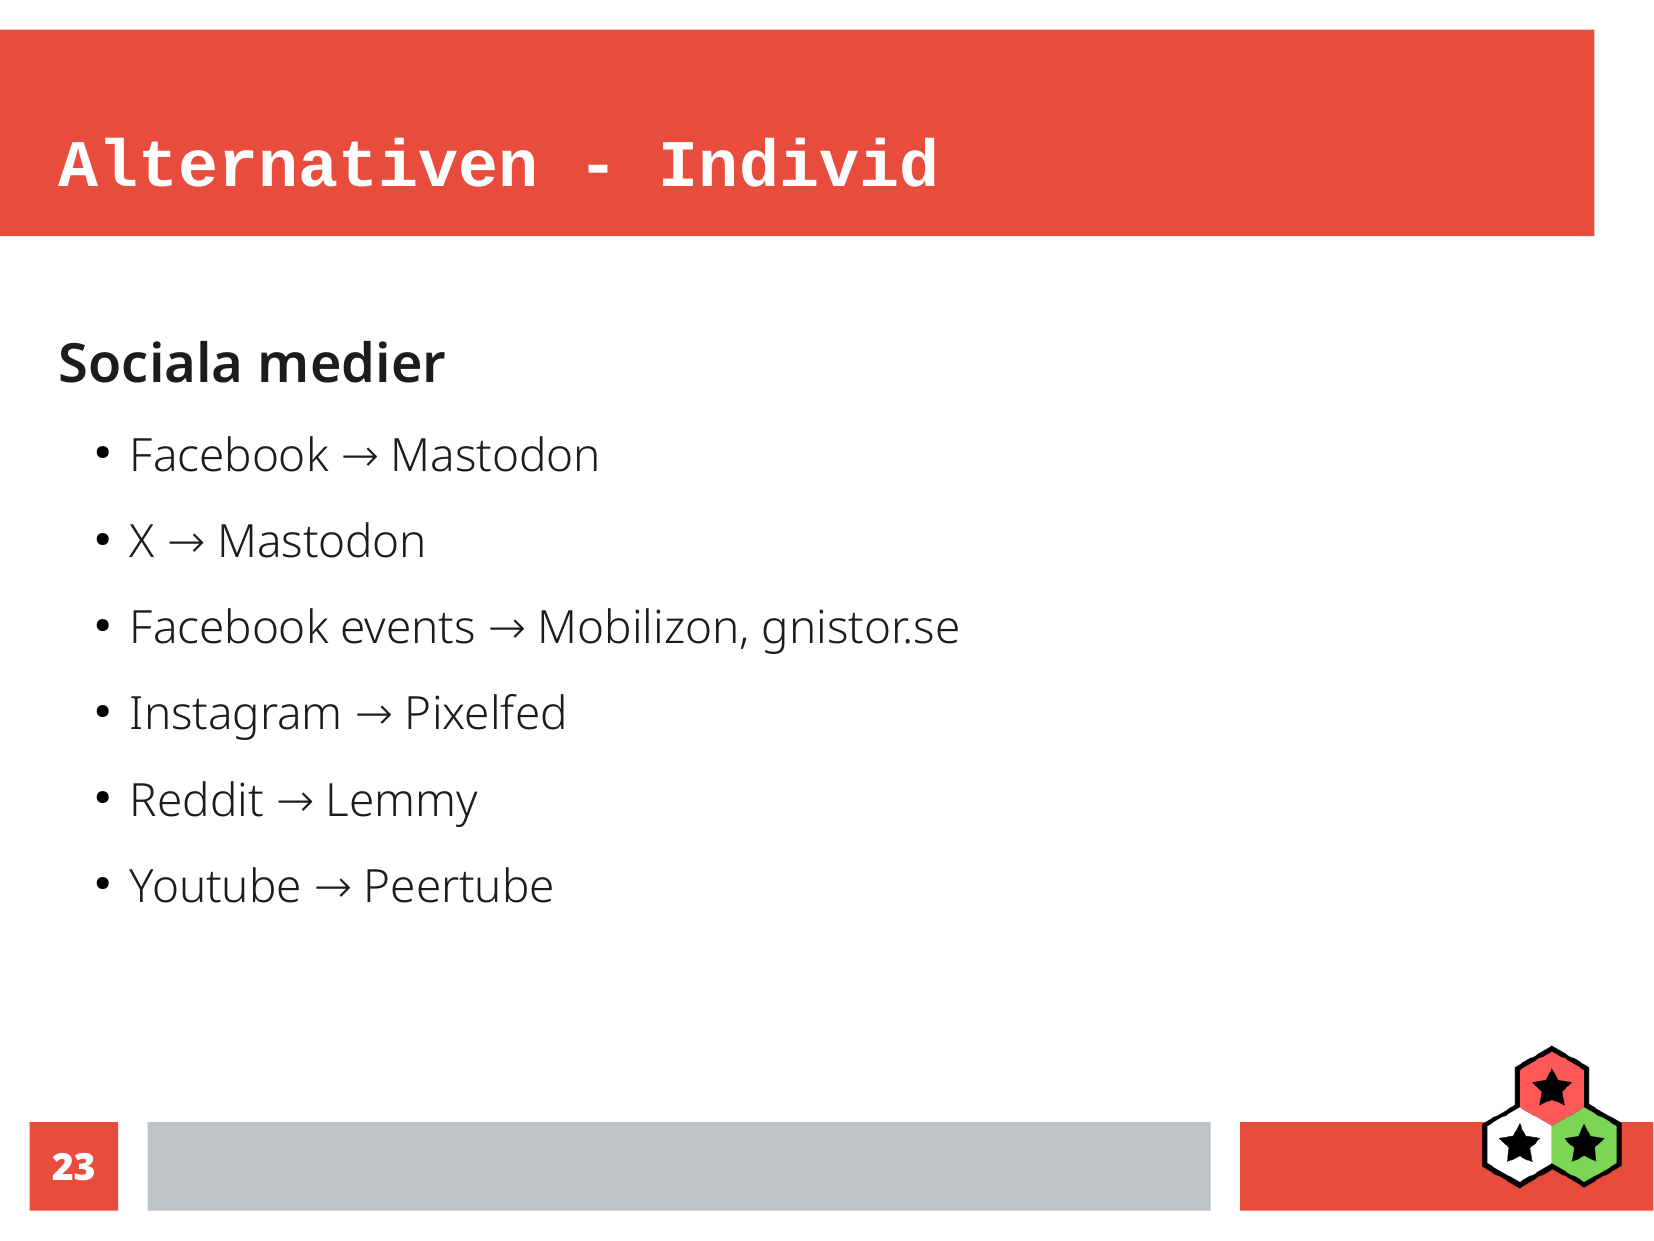

# Alternativen - Individ
Sociala medier
Facebook → Mastodon
X → Mastodon
Facebook events → Mobilizon, gnistor.se
Instagram → Pixelfed
Reddit → Lemmy
Youtube → Peertube
23